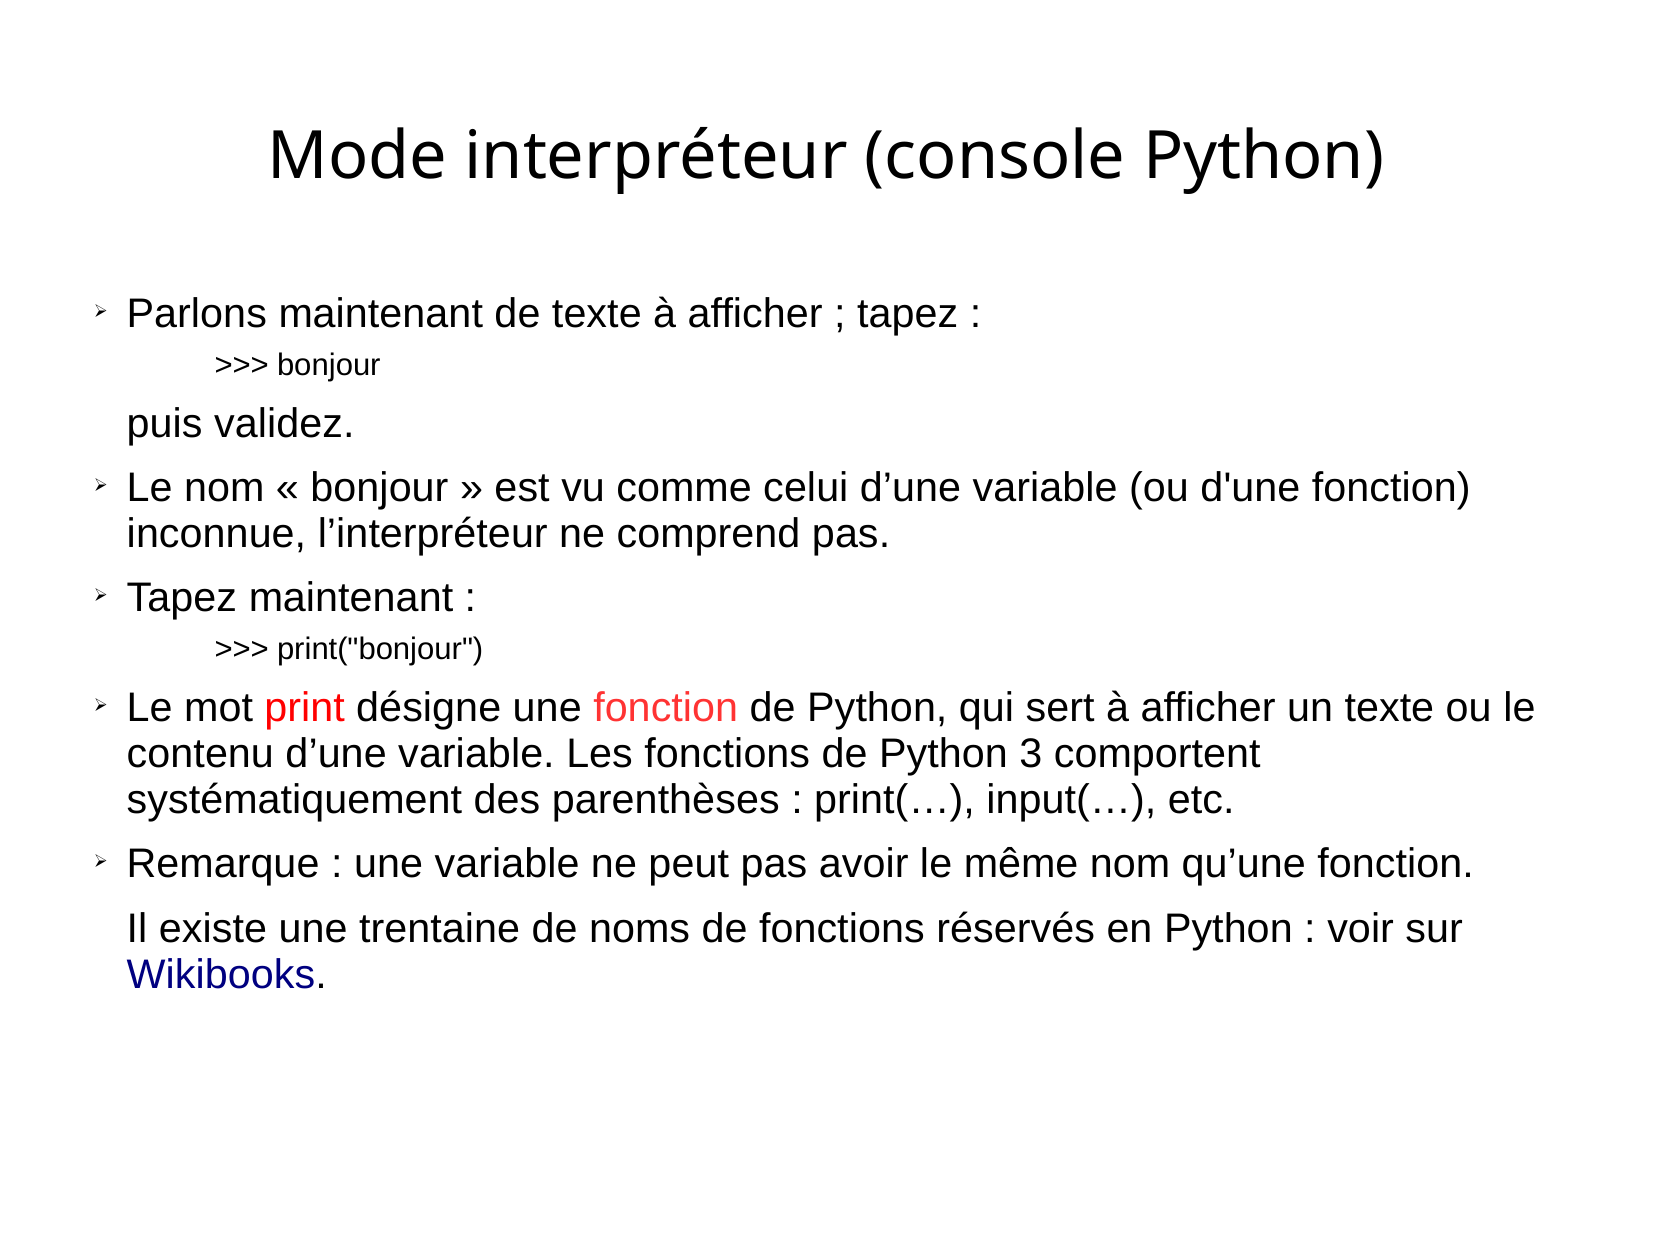

# Mode interpréteur (console Python)
Parlons maintenant de texte à afficher ; tapez :
>>> bonjour
puis validez.
Le nom « bonjour » est vu comme celui d’une variable (ou d'une fonction) inconnue, l’interpréteur ne comprend pas.
Tapez maintenant :
>>> print("bonjour")
Le mot print désigne une fonction de Python, qui sert à afficher un texte ou le contenu d’une variable. Les fonctions de Python 3 comportent systématiquement des parenthèses : print(…), input(…), etc.
Remarque : une variable ne peut pas avoir le même nom qu’une fonction.
Il existe une trentaine de noms de fonctions réservés en Python : voir sur Wikibooks.